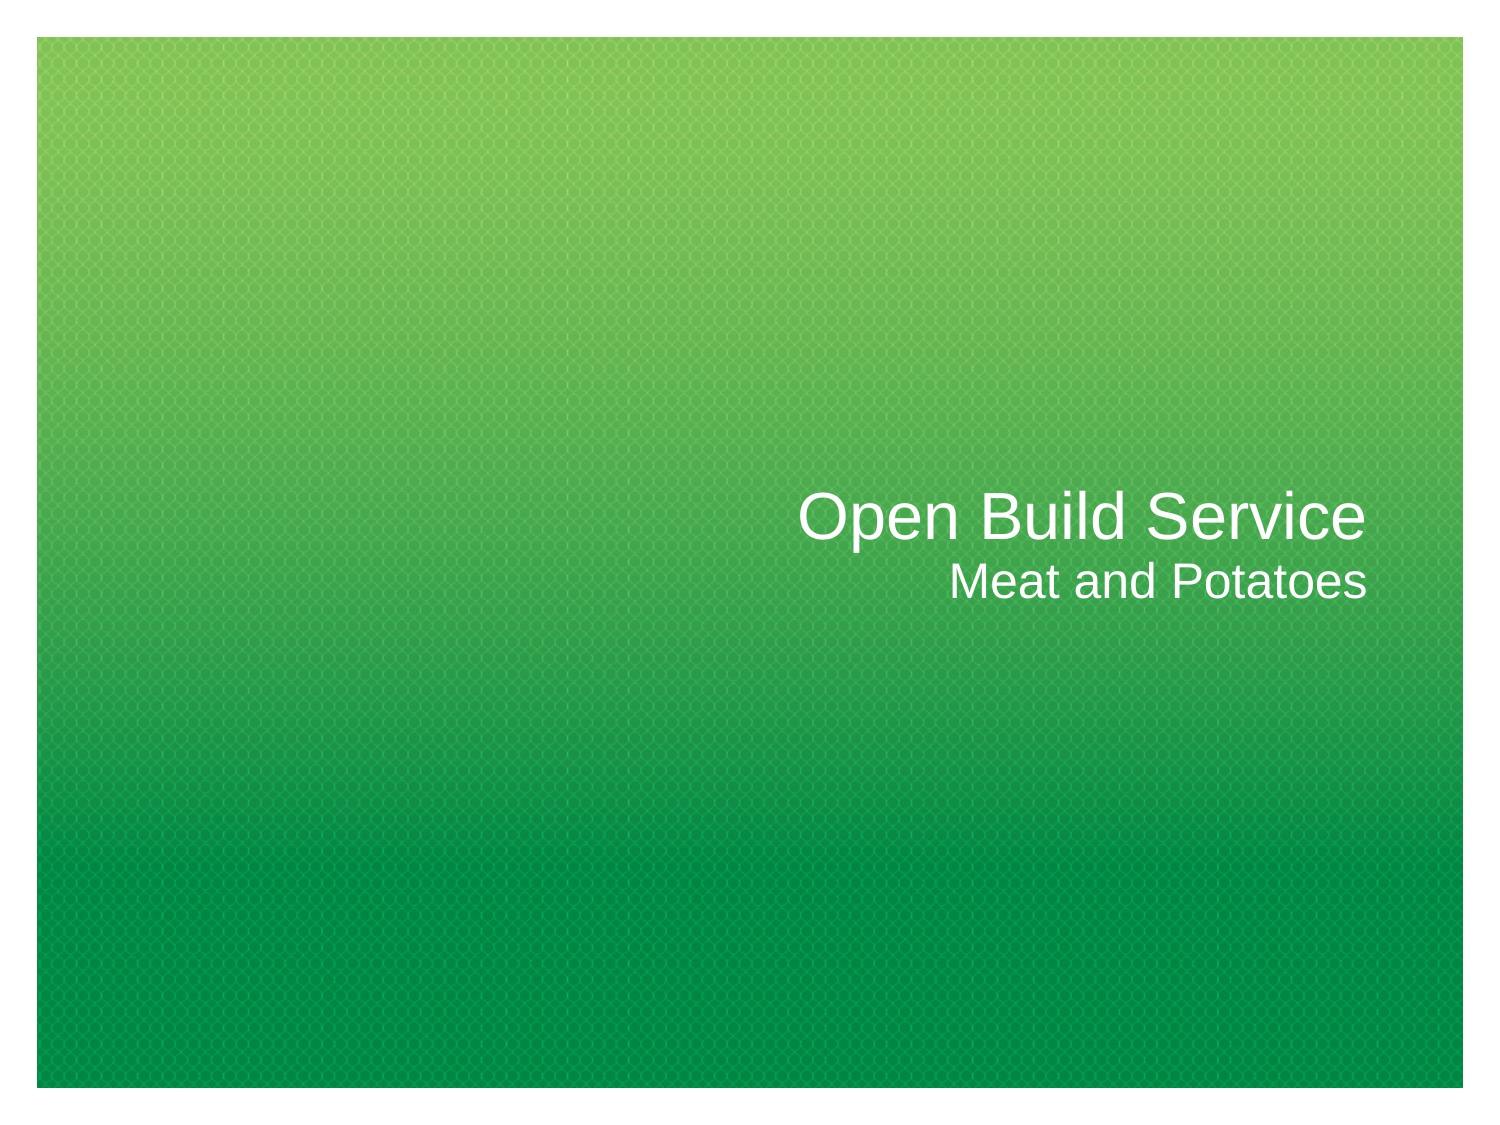

# Open Build Service Meat and Potatoes